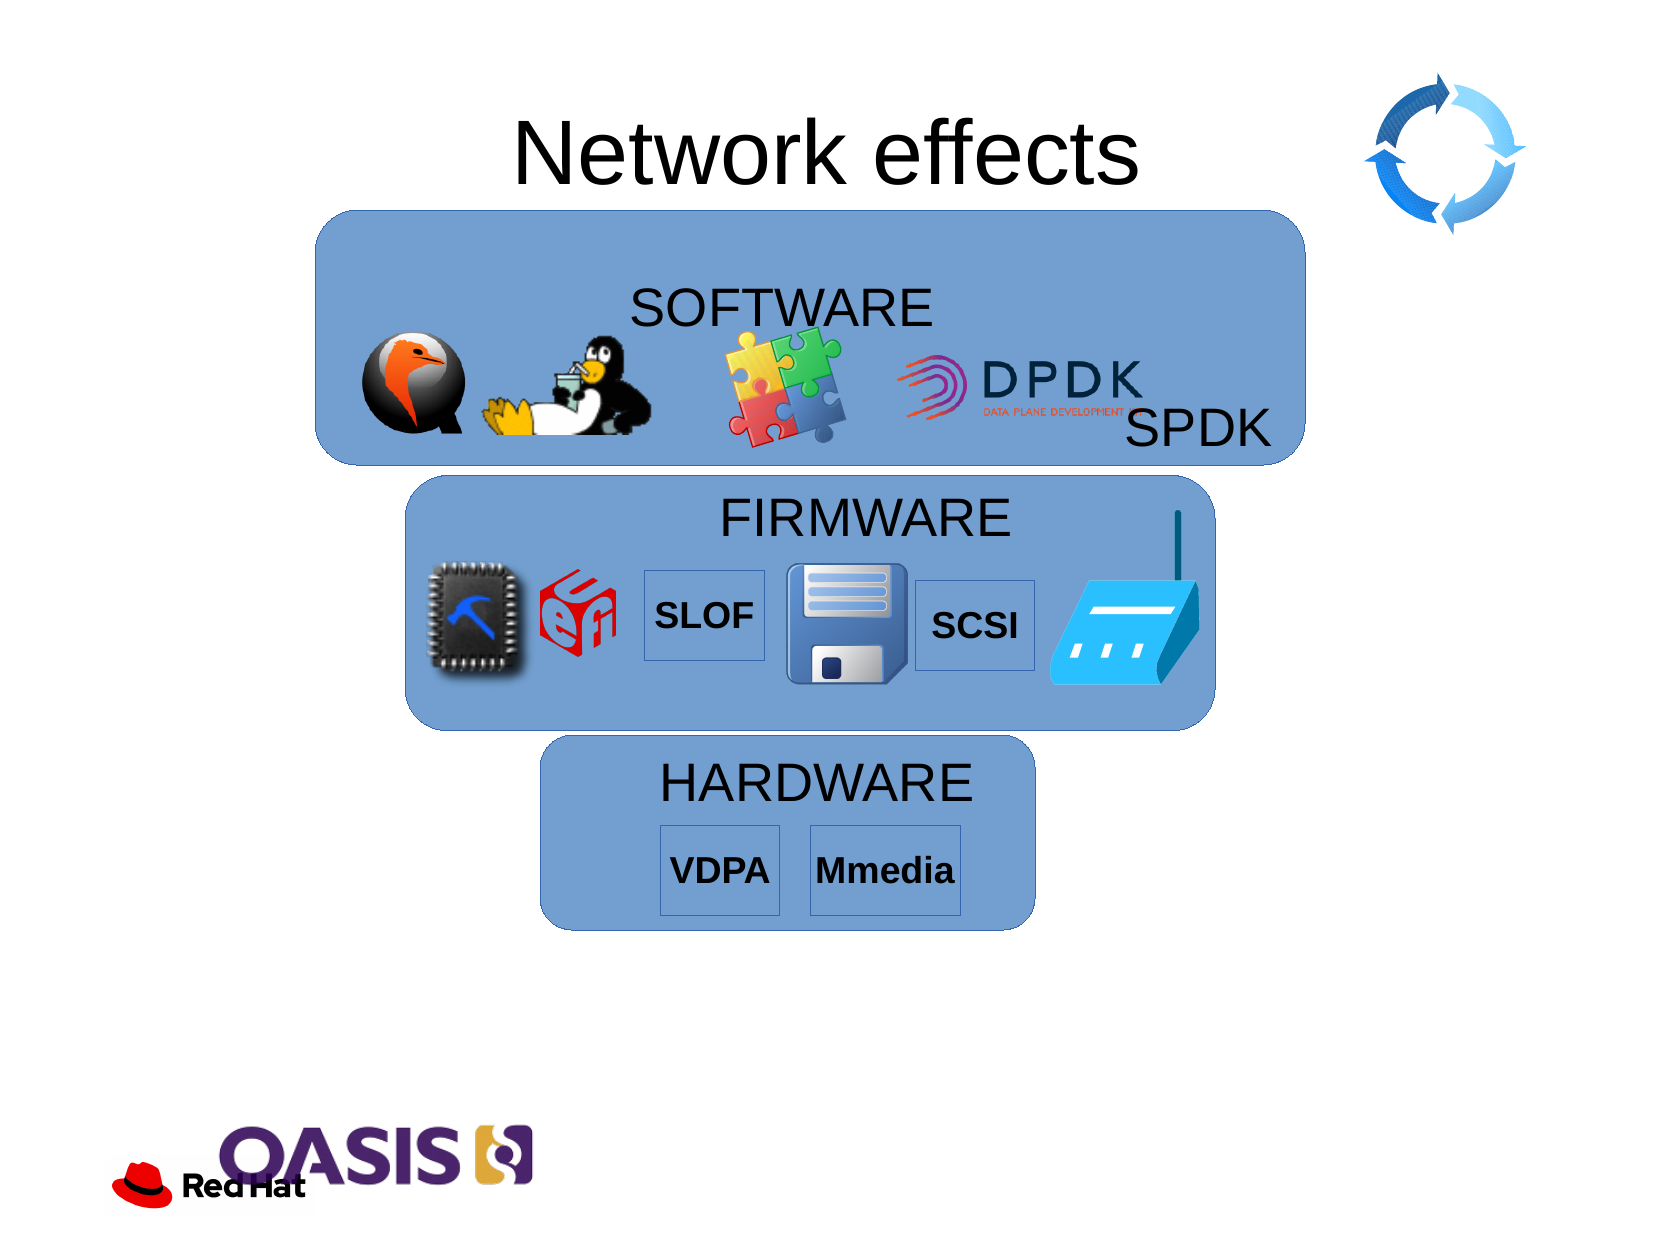

# Network effects
 SOFTWARE
 SPDK
 FIRMWARE
SLOF
SLOF
SCSI
DMA
 HARDWARE
VDPA
Mmedia